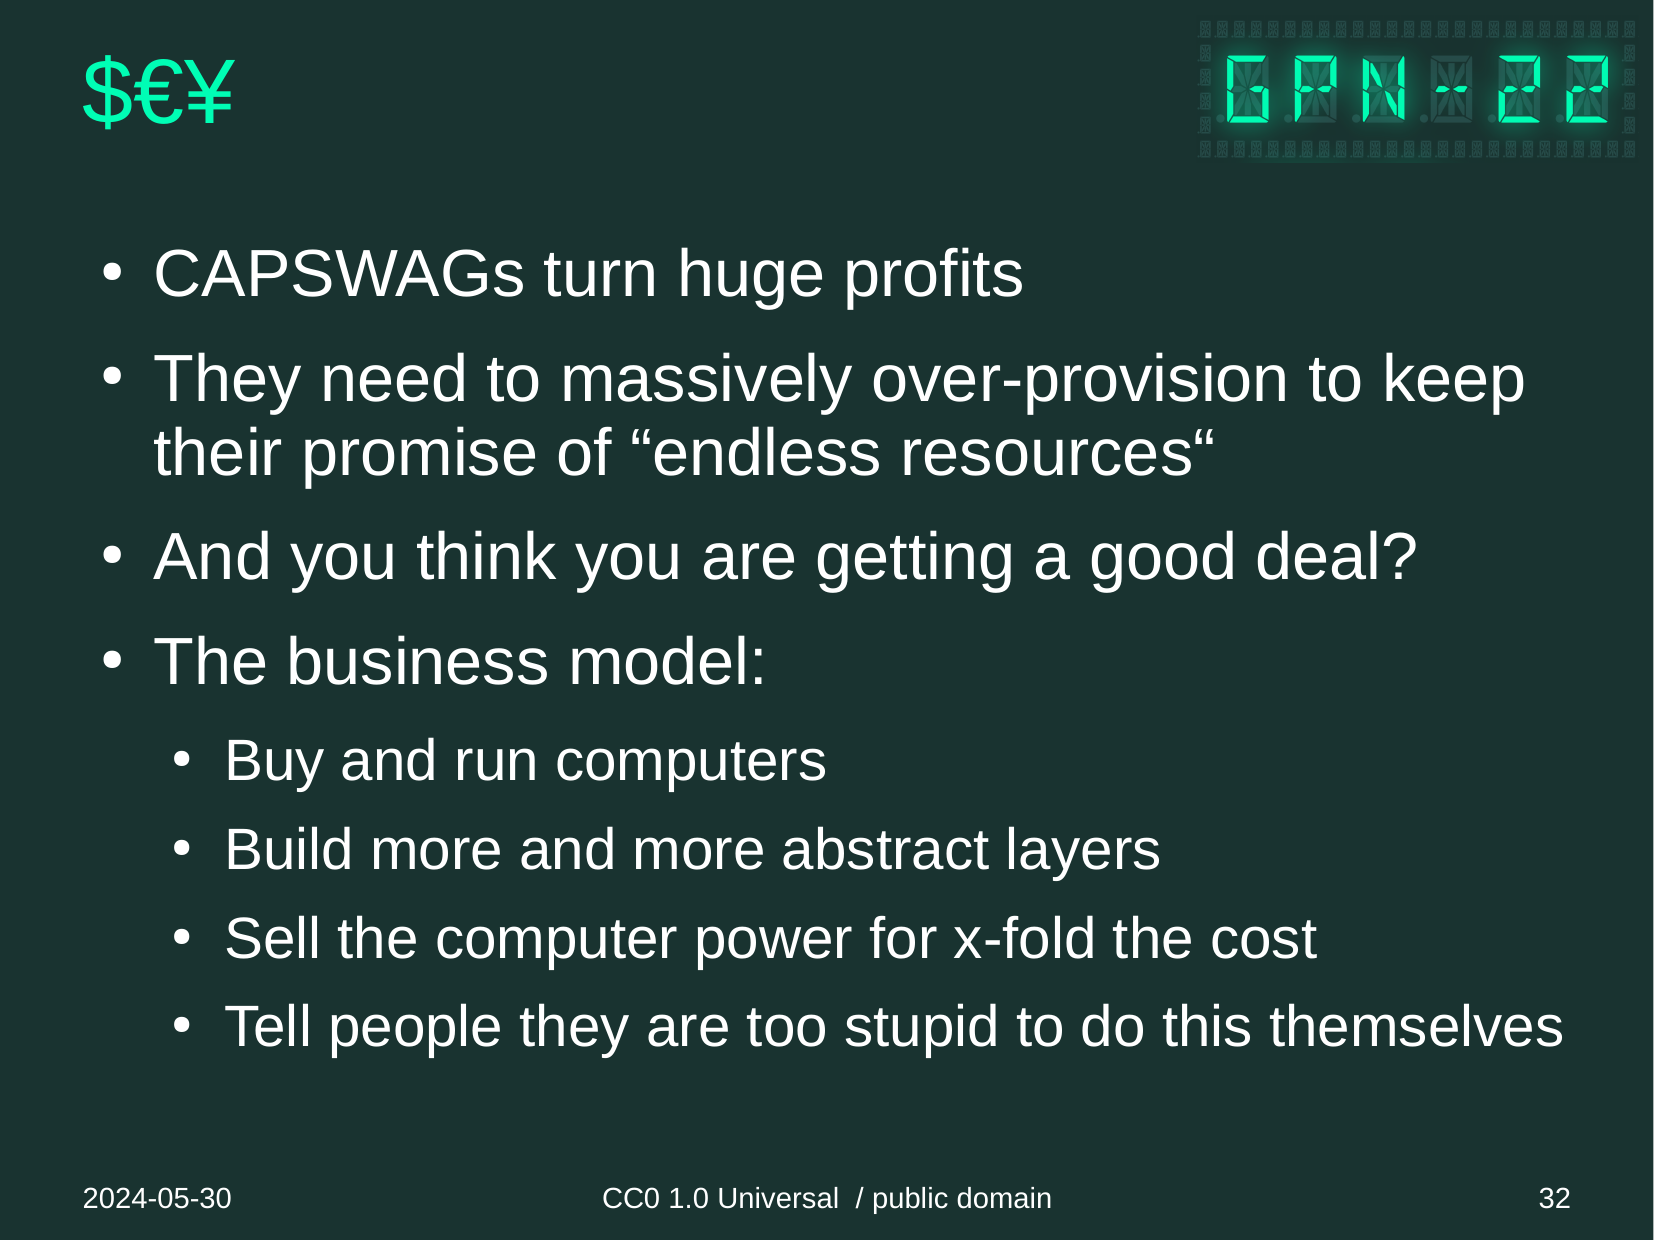

# $€¥
CAPSWAGs turn huge profits
They need to massively over-provision to keep their promise of “endless resources“
And you think you are getting a good deal?
The business model:
Buy and run computers
Build more and more abstract layers
Sell the computer power for x-fold the cost
Tell people they are too stupid to do this themselves